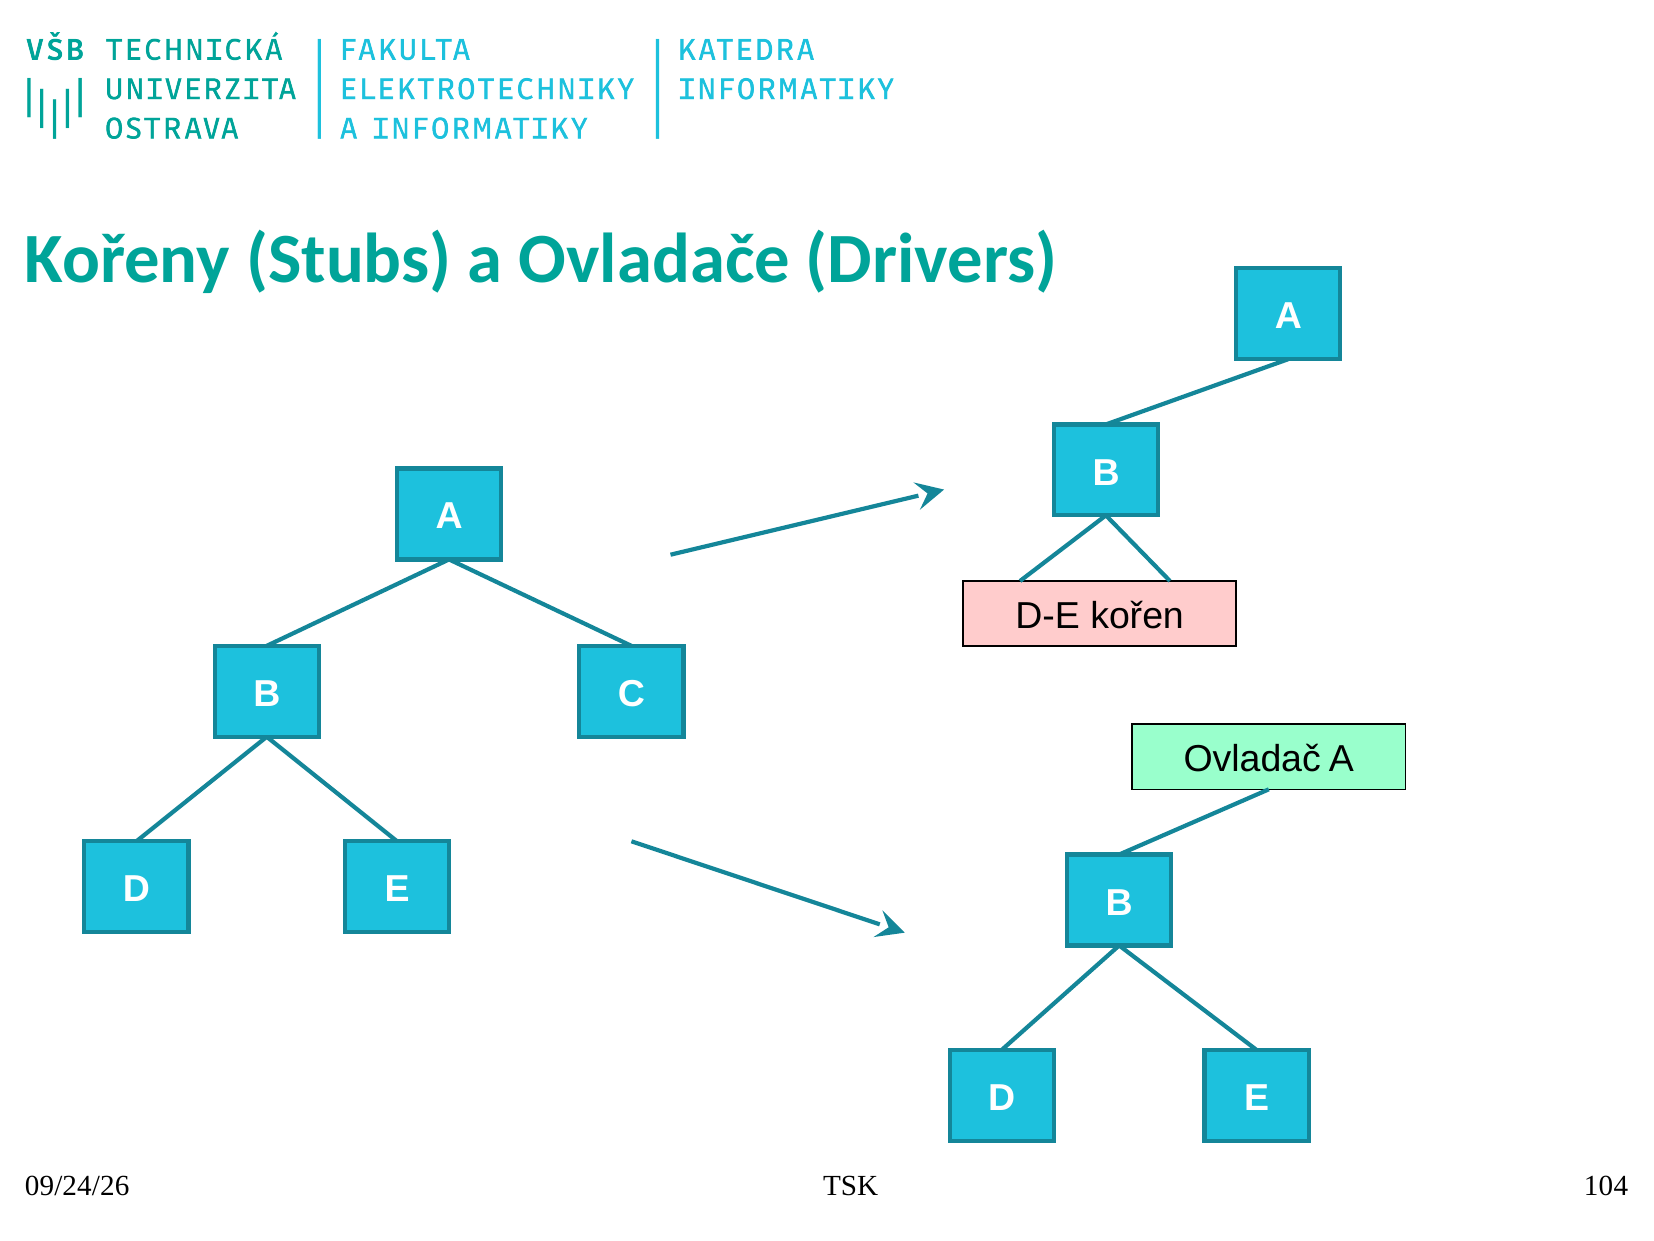

# Kořeny (Stubs) a Ovladače (Drivers)
A
B
A
D-E kořen
B
C
Ovladač A
D
E
B
D
E
TSK
104